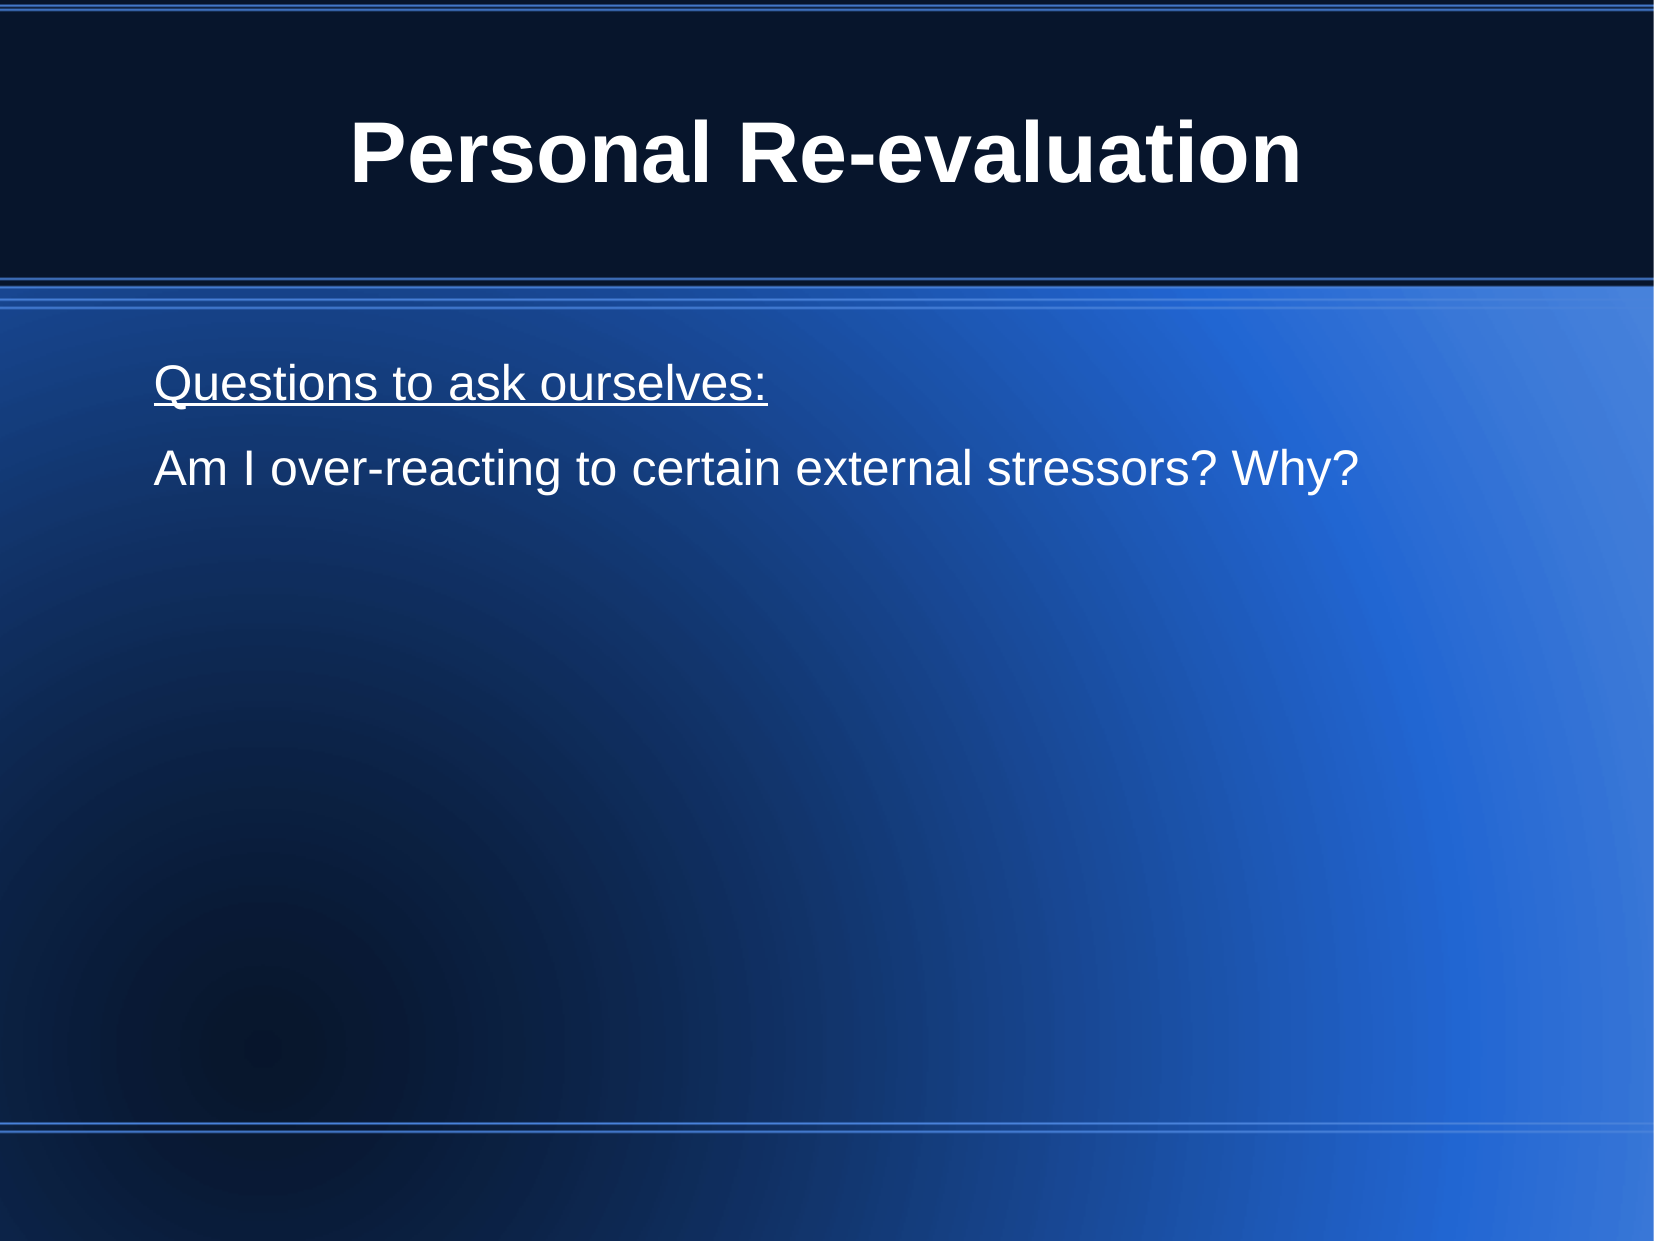

# Personal Re-evaluation
Questions to ask ourselves:
Am I over-reacting to certain external stressors? Why?